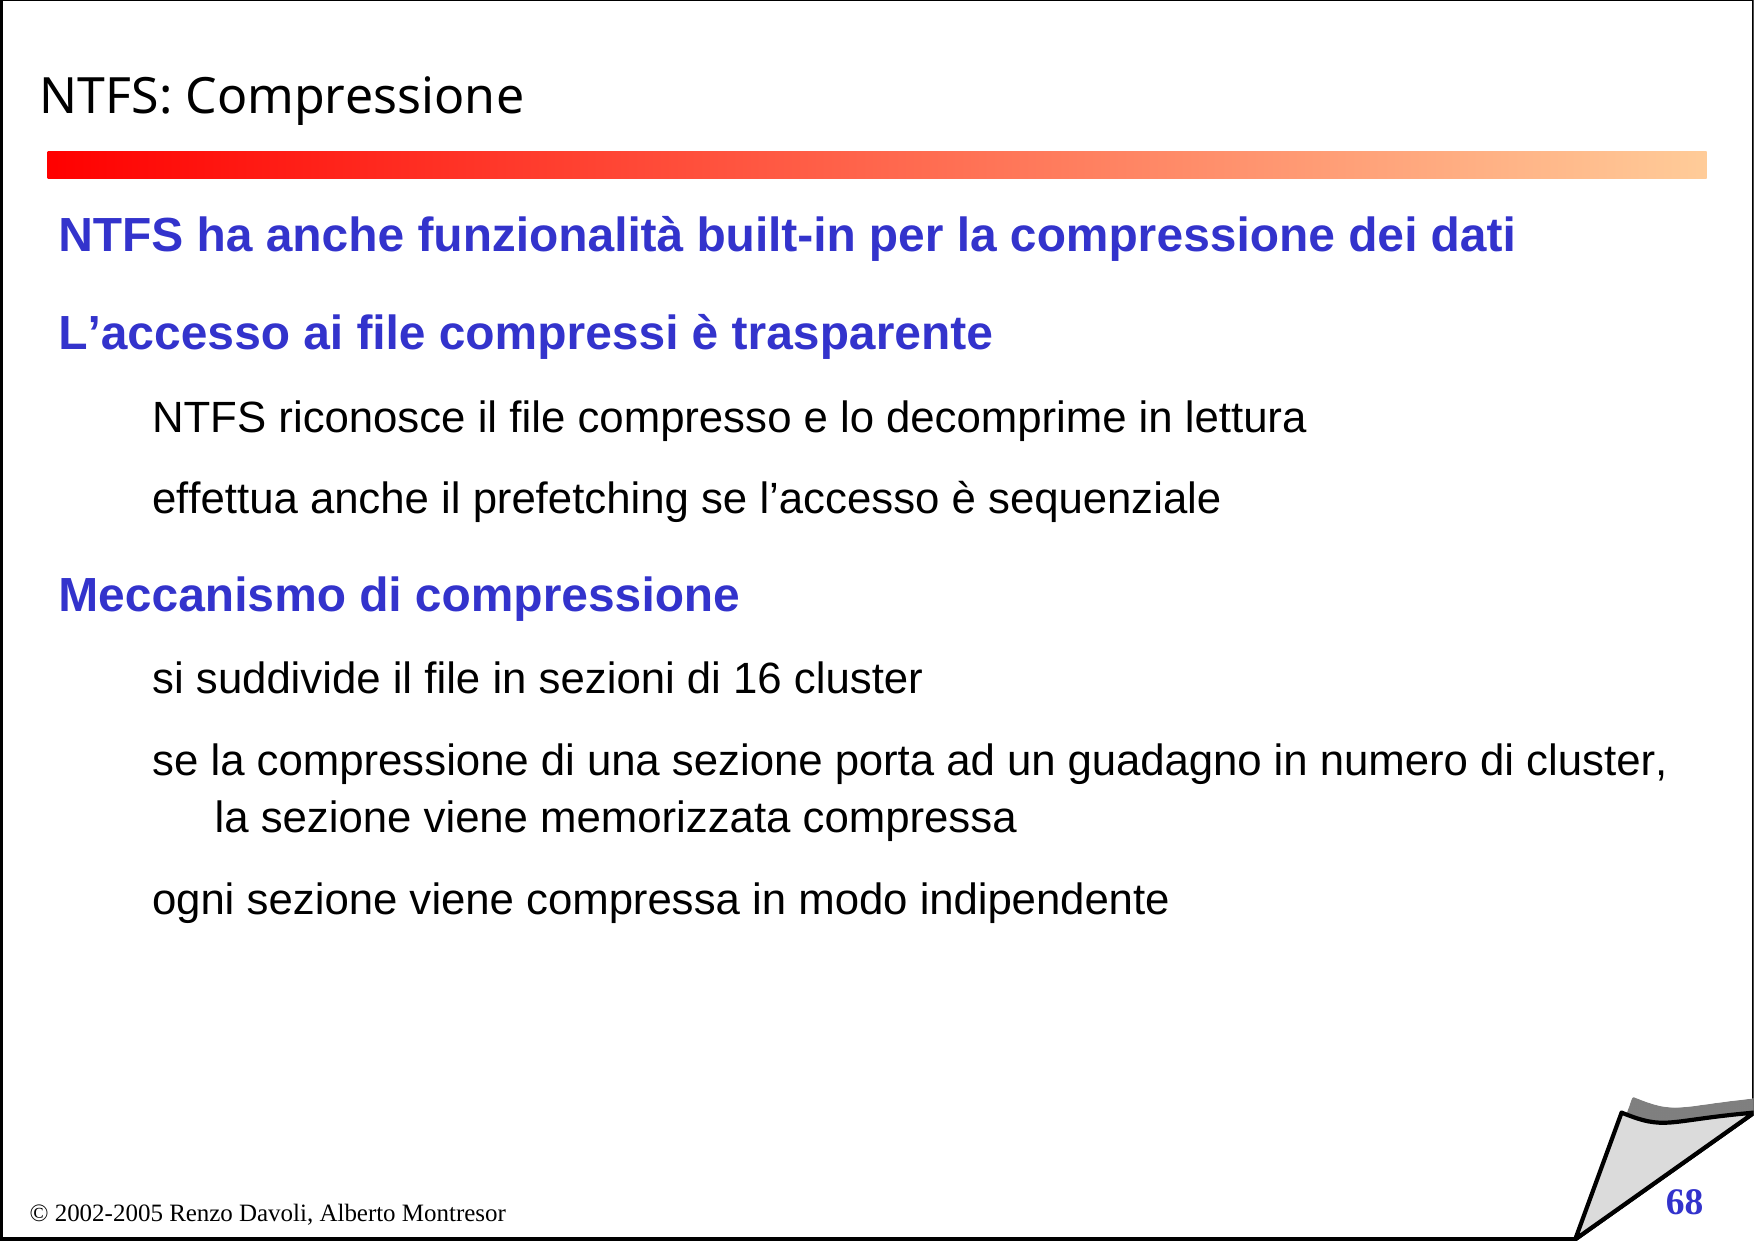

# NTFS: Compressione
NTFS ha anche funzionalità built-in per la compressione dei dati
L’accesso ai file compressi è trasparente
NTFS riconosce il file compresso e lo decomprime in lettura
effettua anche il prefetching se l’accesso è sequenziale
Meccanismo di compressione
si suddivide il file in sezioni di 16 cluster
se la compressione di una sezione porta ad un guadagno in numero di cluster, la sezione viene memorizzata compressa
ogni sezione viene compressa in modo indipendente